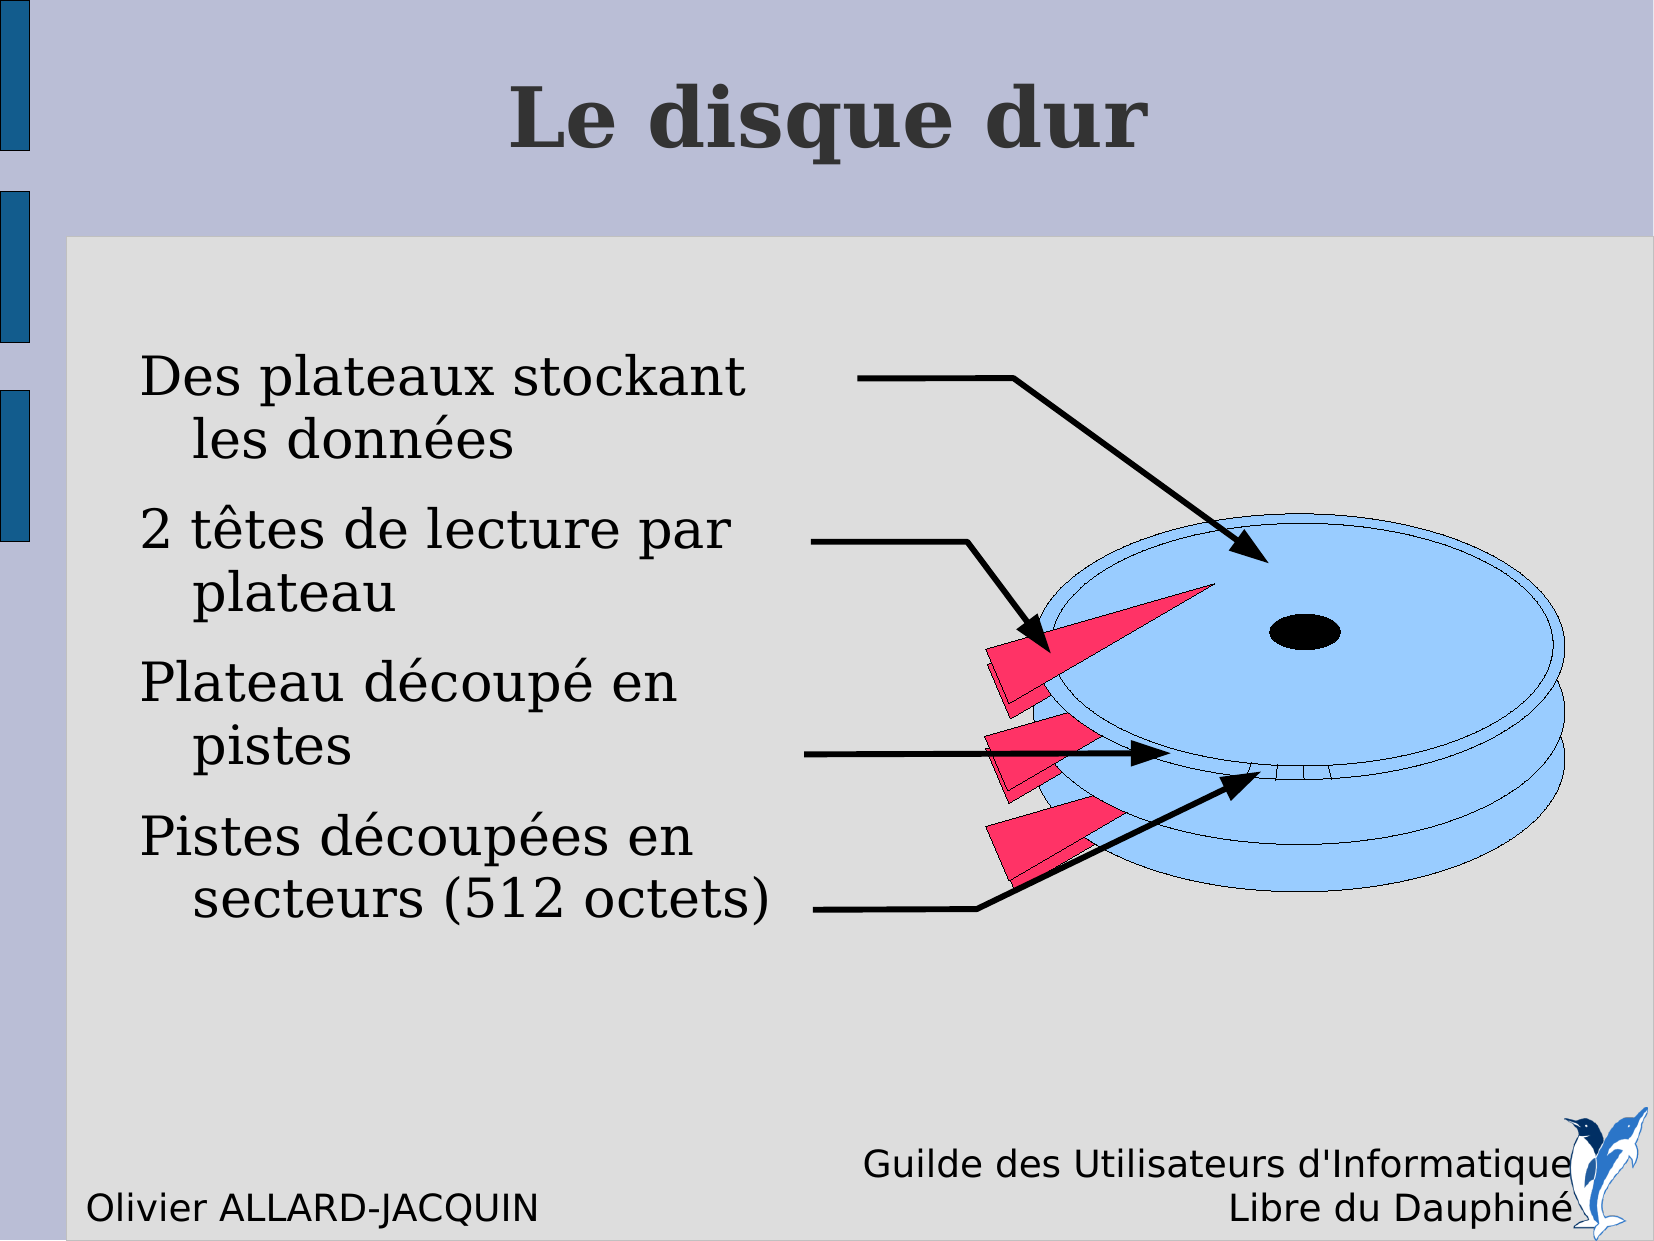

# Le disque dur
Des plateaux stockant les données
2 têtes de lecture par plateau
Plateau découpé en pistes
Pistes découpées en secteurs (512 octets)